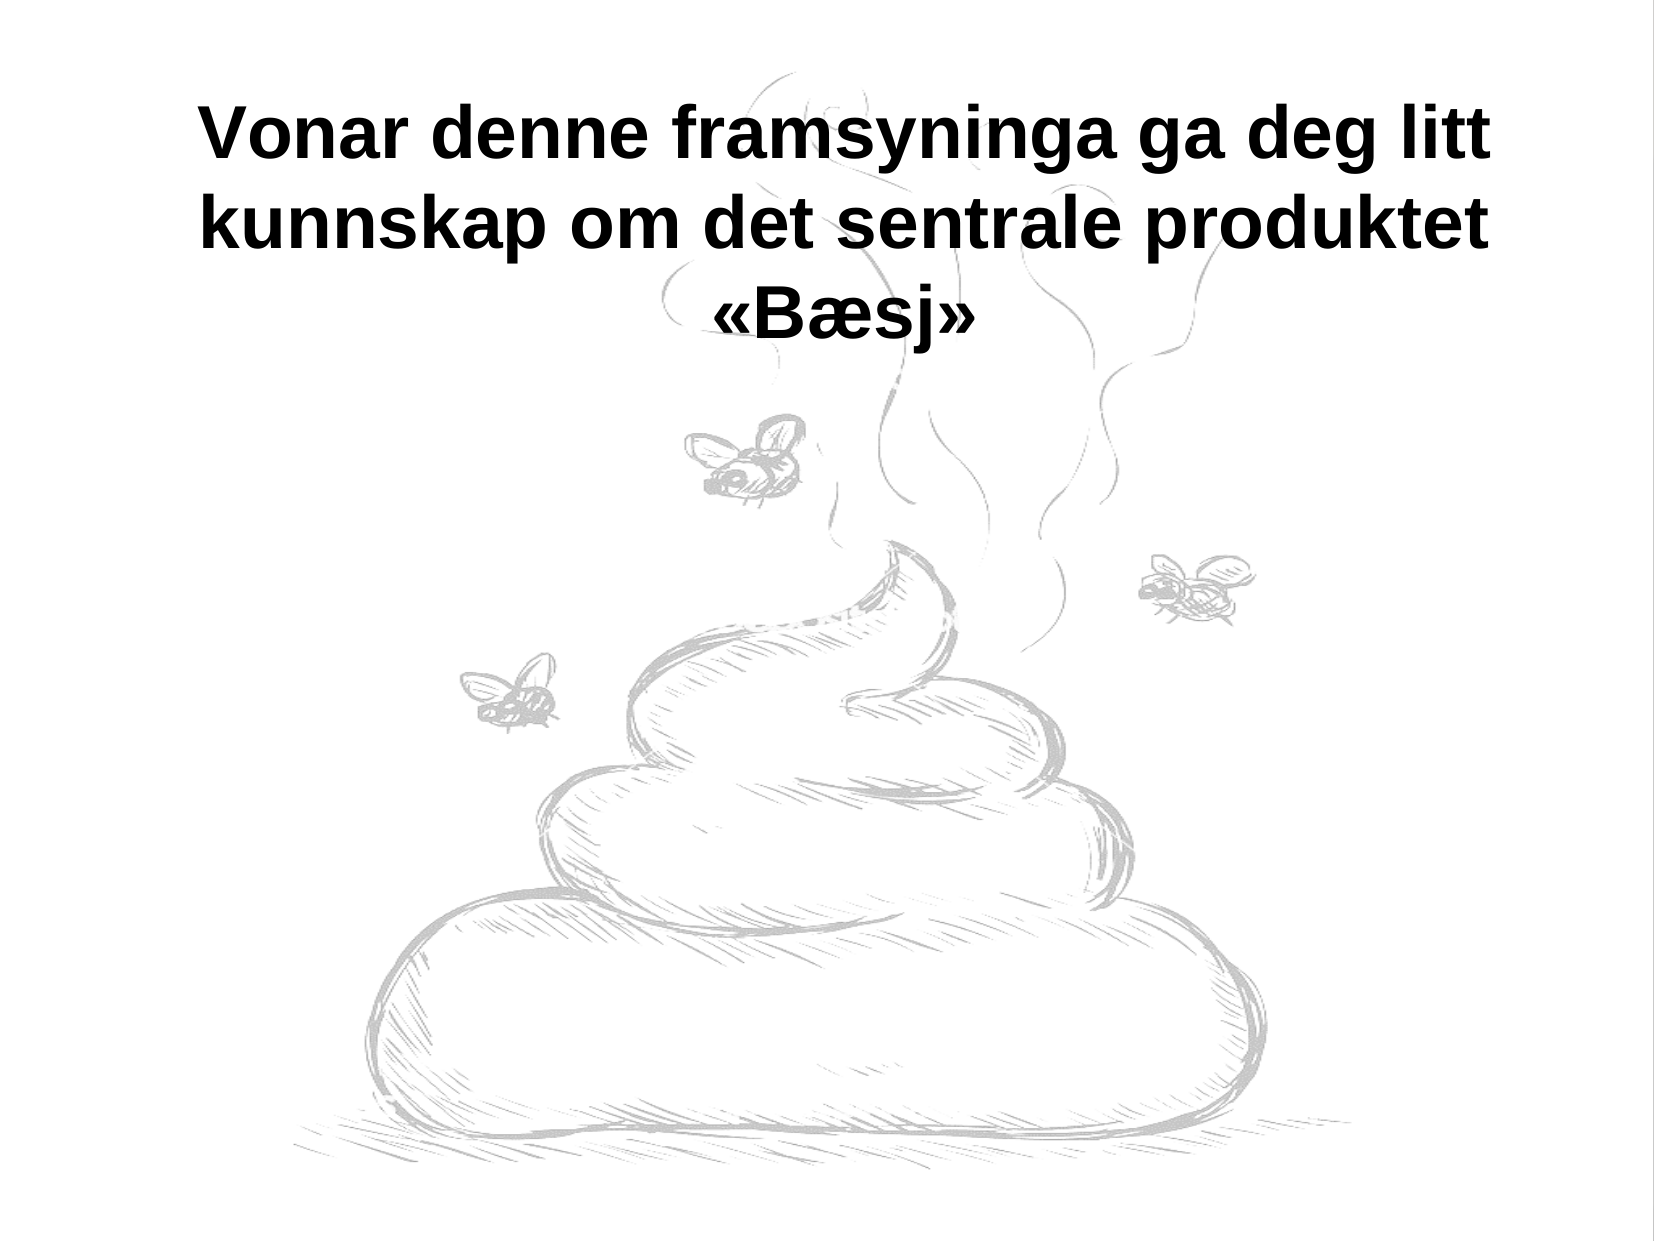

# Vonar denne framsyninga ga deg litt kunnskap om det sentrale produktet «Bæsj»